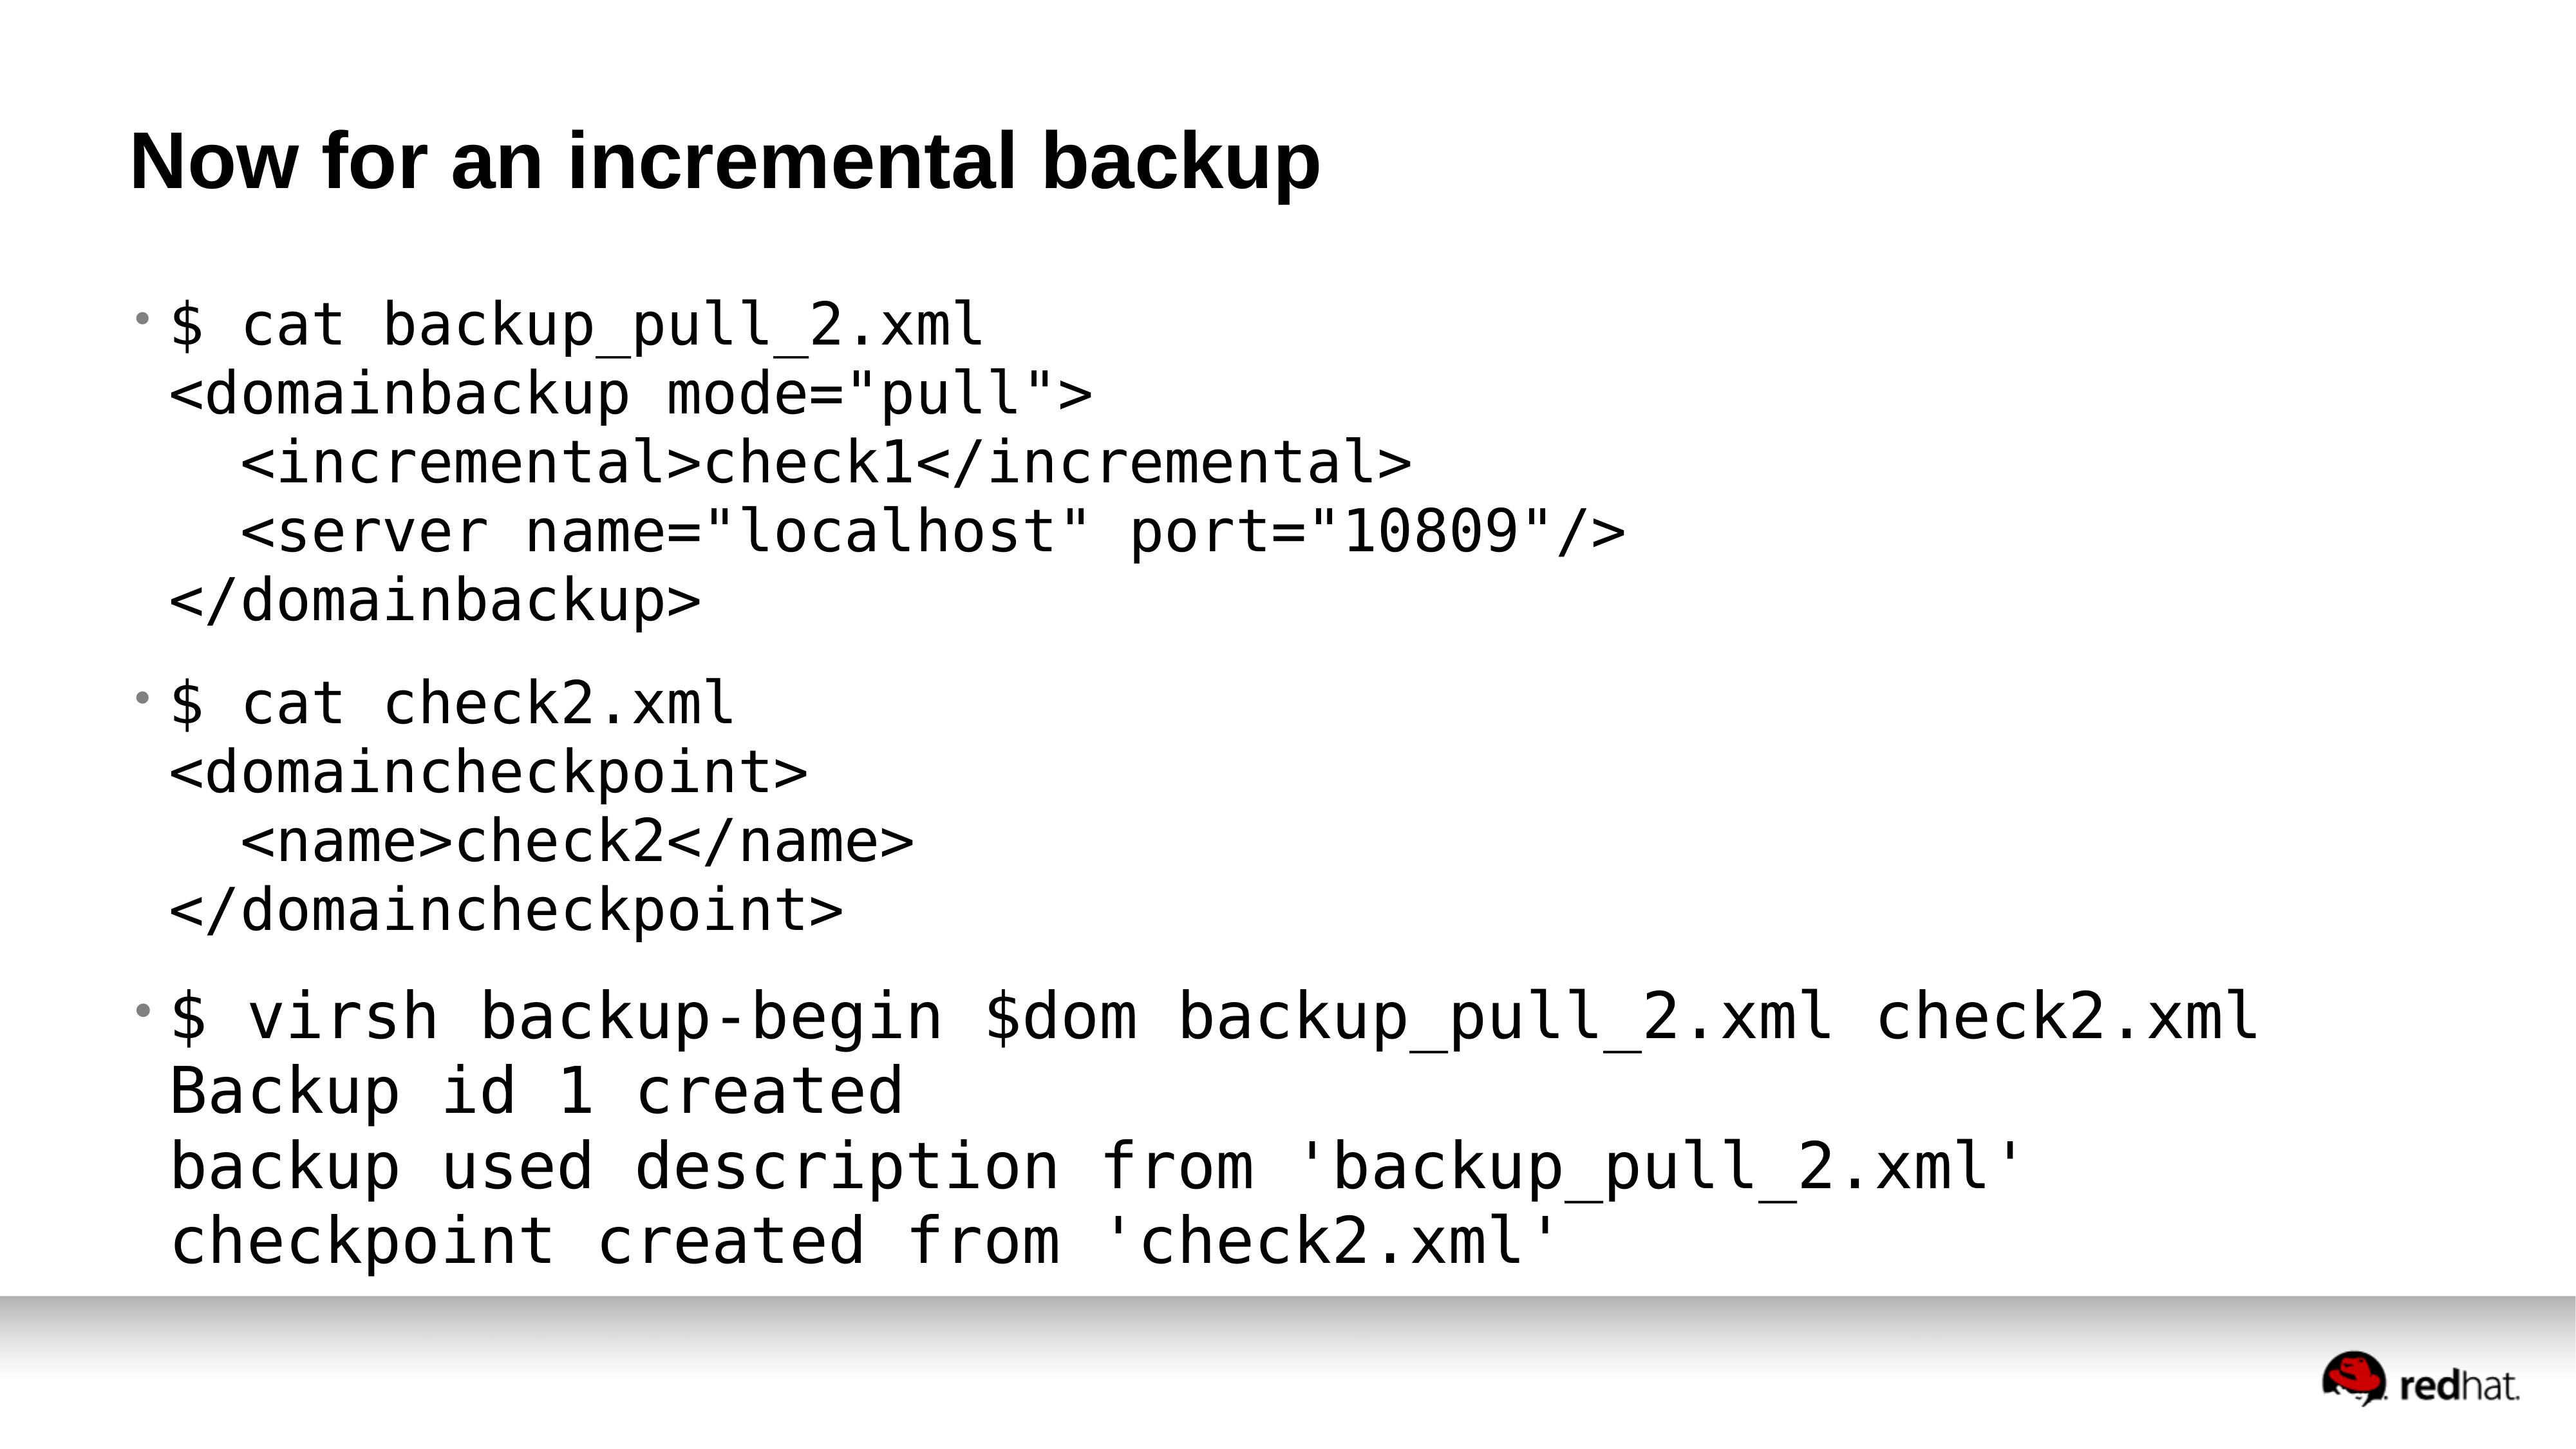

# Now for an incremental backup
$ cat backup_pull_2.xml
<domainbackup mode="pull">
 <incremental>check1</incremental>
 <server name="localhost" port="10809"/>
</domainbackup>
$ cat check2.xml
<domaincheckpoint>
 <name>check2</name>
</domaincheckpoint>
$ virsh backup-begin $dom backup_pull_2.xml check2.xml
Backup id 1 created
backup used description from 'backup_pull_2.xml'
checkpoint created from 'check2.xml'